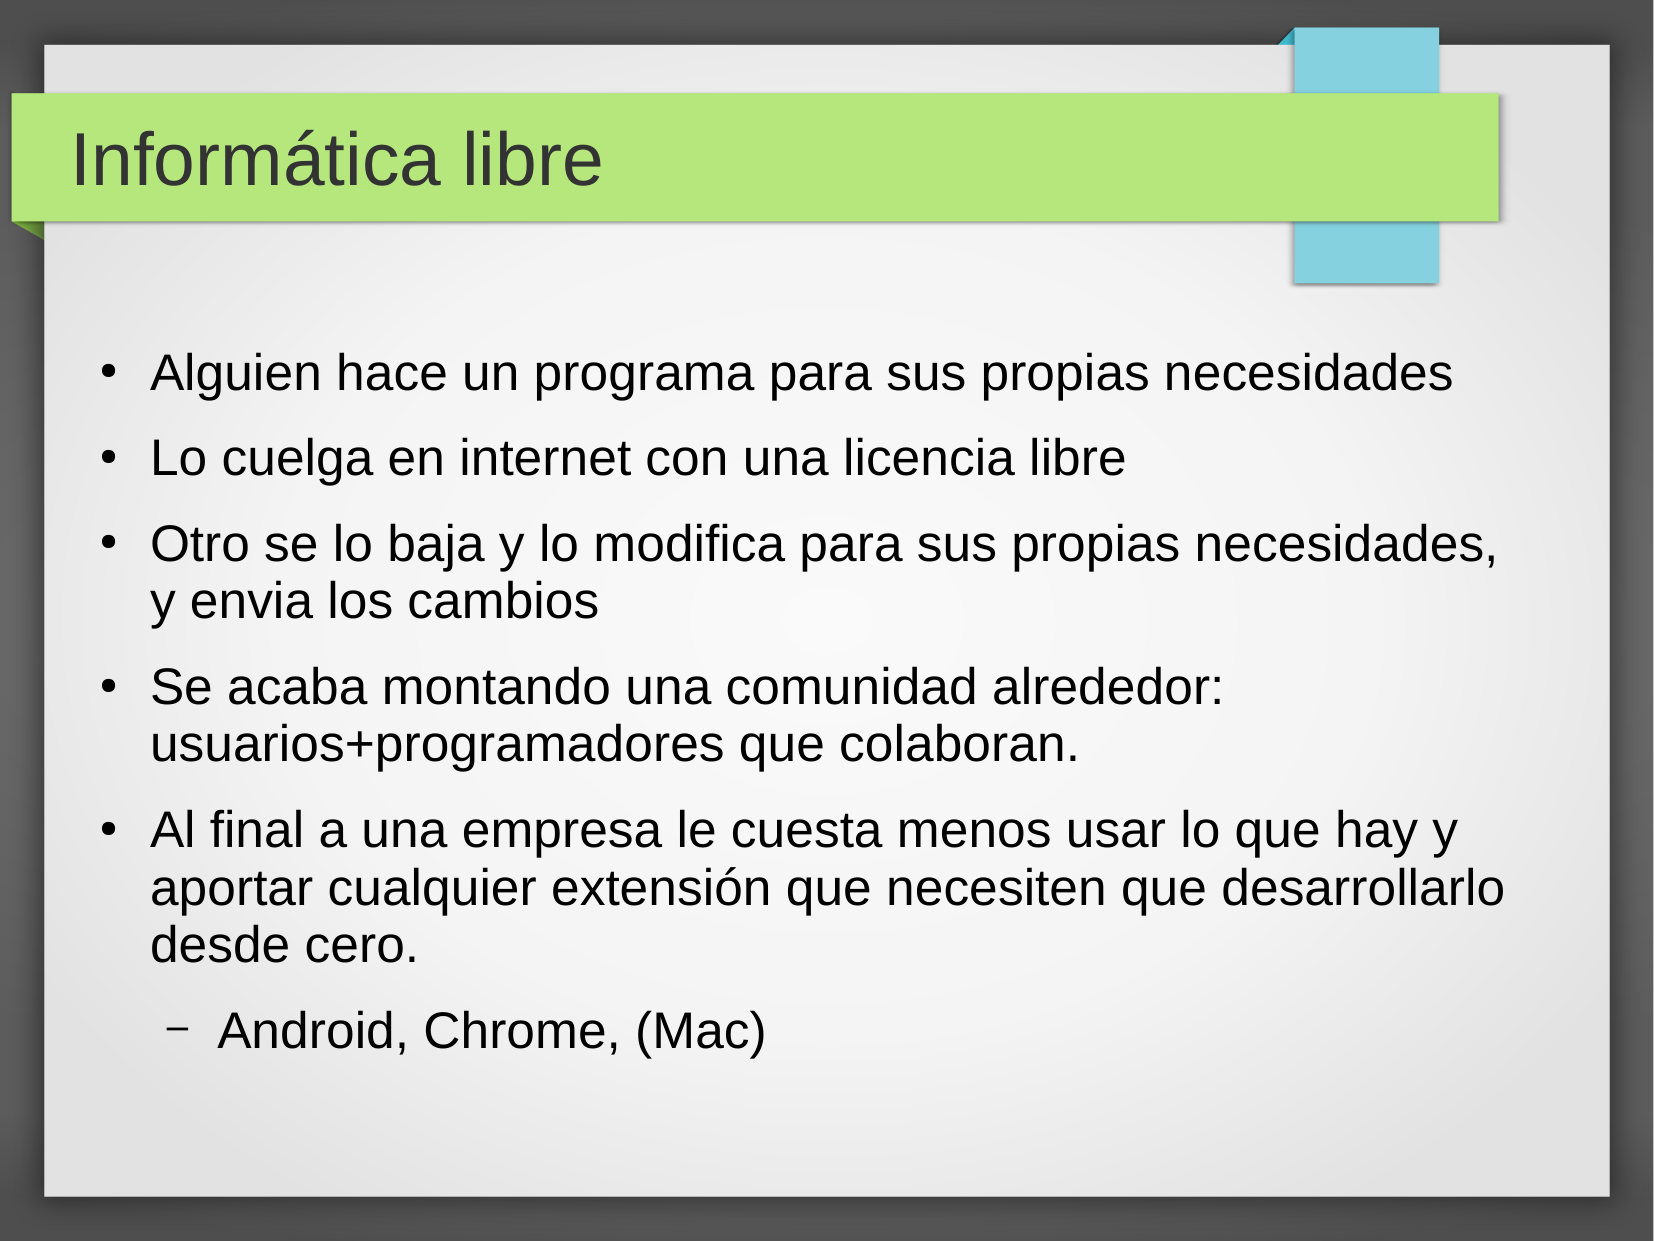

# Informática libre
Alguien hace un programa para sus propias necesidades
Lo cuelga en internet con una licencia libre
Otro se lo baja y lo modifica para sus propias necesidades, y envia los cambios
Se acaba montando una comunidad alrededor: usuarios+programadores que colaboran.
Al final a una empresa le cuesta menos usar lo que hay y aportar cualquier extensión que necesiten que desarrollarlo desde cero.
Android, Chrome, (Mac)